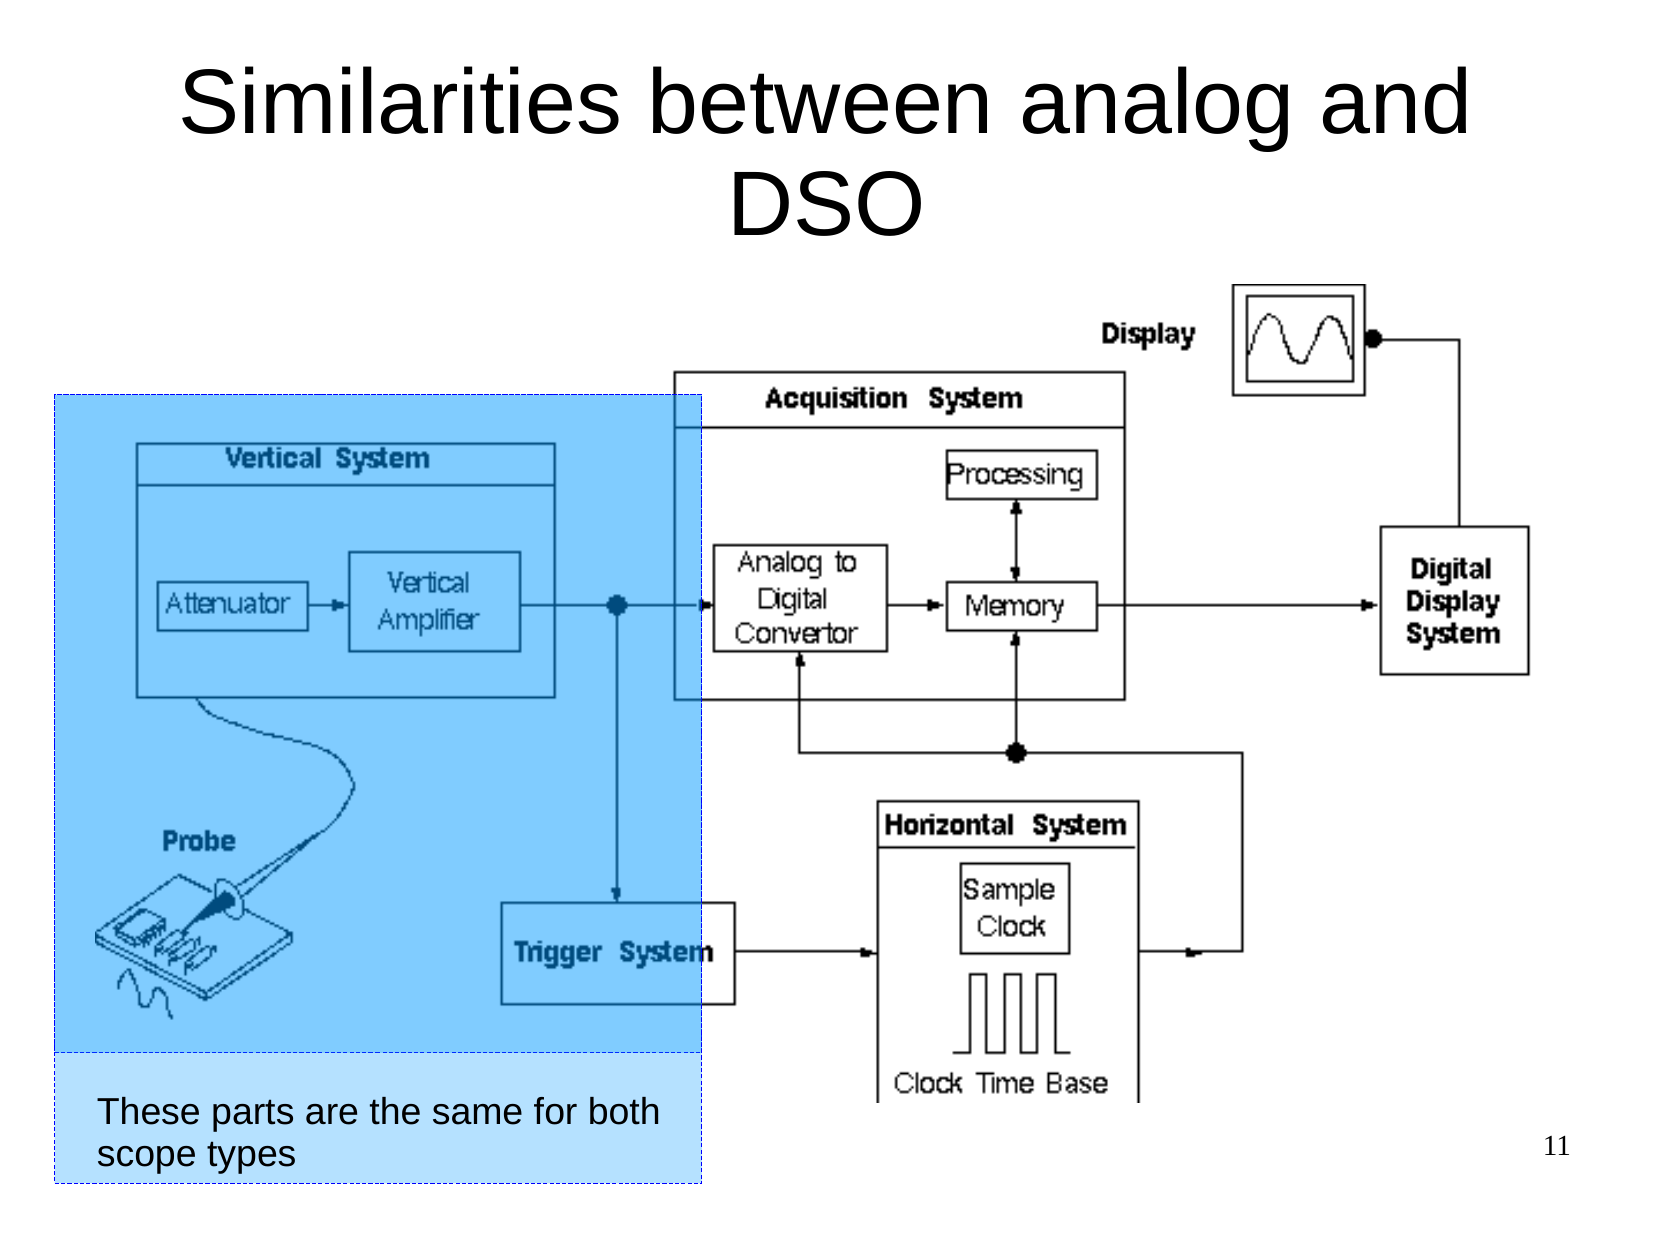

# Similarities between analog and DSO
These parts are the same for both scope types
11